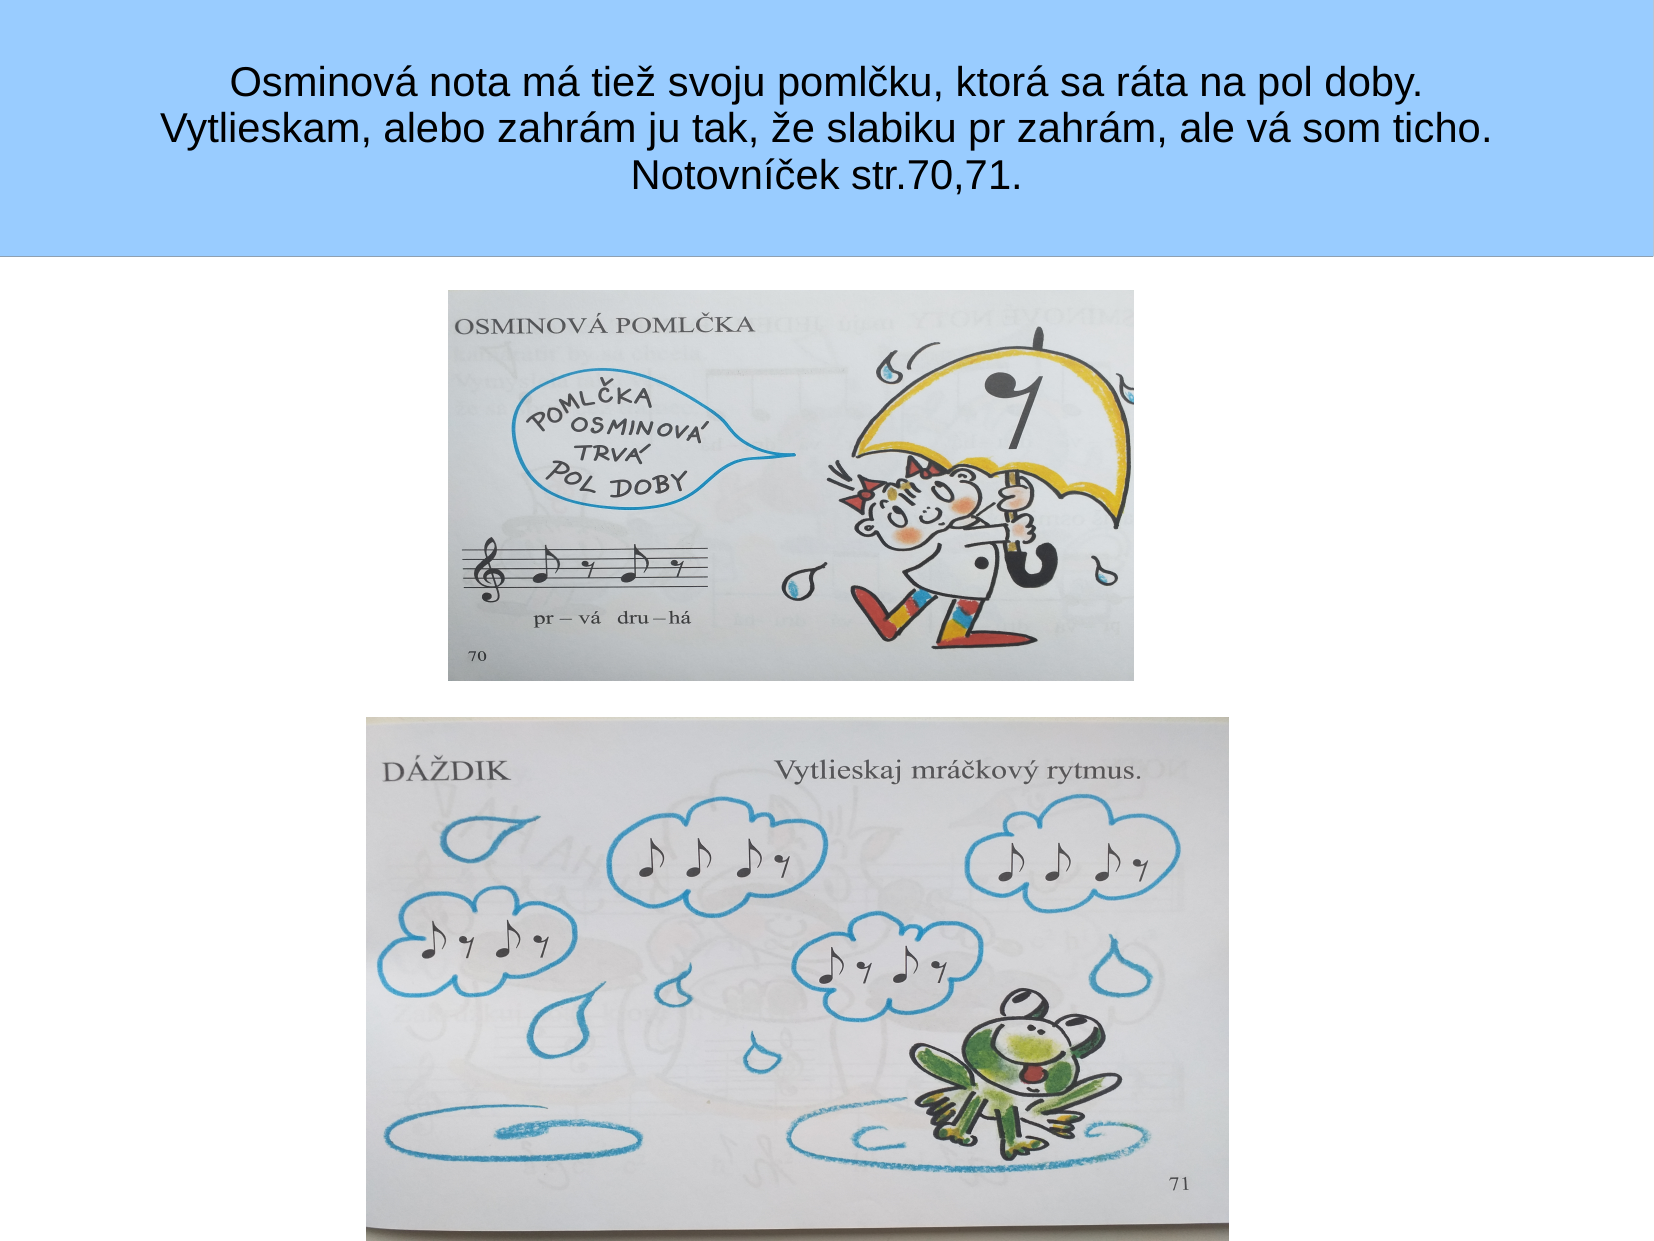

# Osminová nota má tiež svoju pomlčku, ktorá sa ráta na pol doby. Vytlieskam, alebo zahrám ju tak, že slabiku pr zahrám, ale vá som ticho. Notovníček str.70,71.